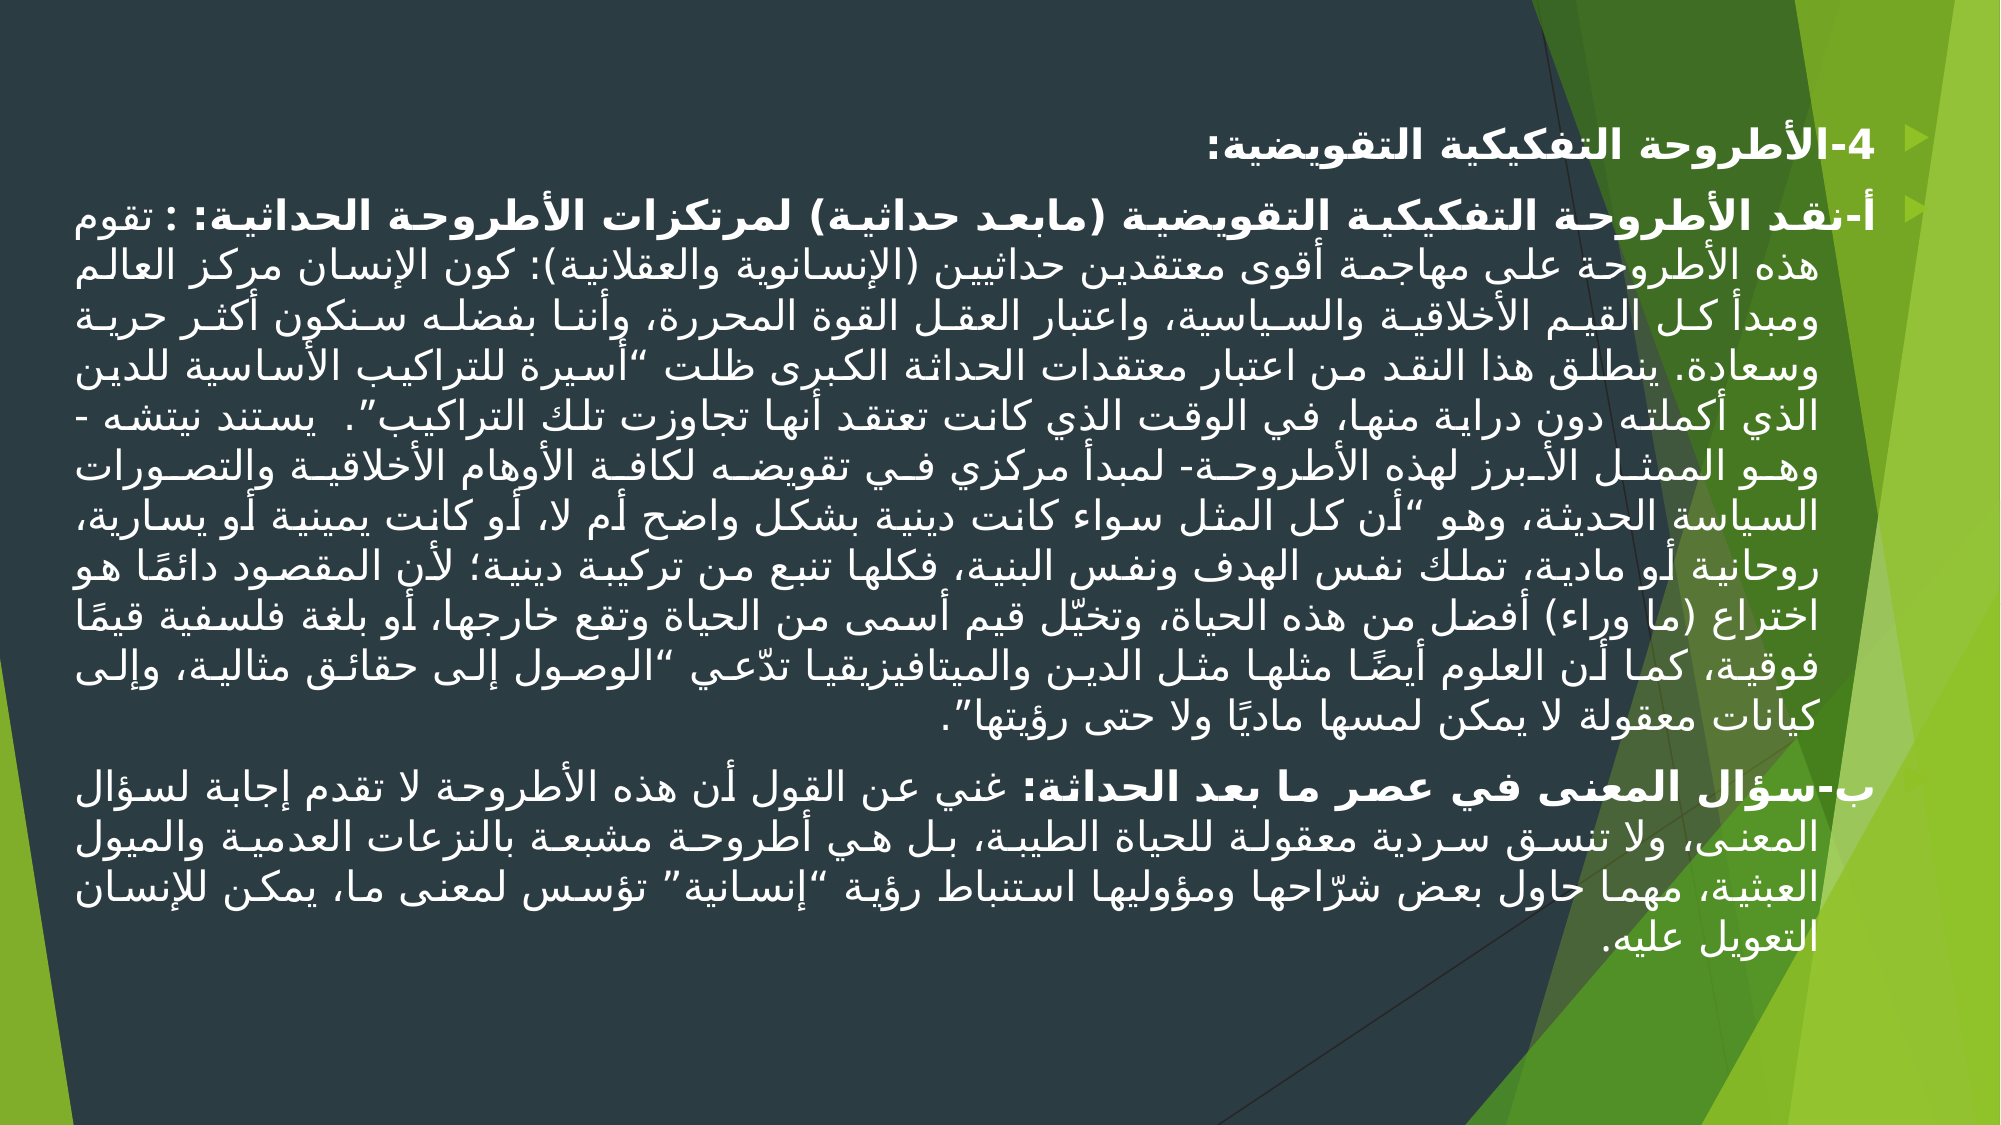

# 4-الأطروحة التفكيكية التقويضية:
أ-نقد الأطروحة التفكيكية التقويضية (مابعد حداثية) لمرتكزات الأطروحة الحداثية: : تقوم هذه الأطروحة على مهاجمة أقوى معتقدين حداثيين (الإنسانوية والعقلانية): كون الإنسان مركز العالم ومبدأ كل القيم الأخلاقية والسياسية، واعتبار العقل القوة المحررة، وأننا بفضله سنكون أكثر حرية وسعادة. ينطلق هذا النقد من اعتبار معتقدات الحداثة الكبرى ظلت “أسيرة للتراكيب الأساسية للدين الذي أكملته دون دراية منها، في الوقت الذي كانت تعتقد أنها تجاوزت تلك التراكيب”. يستند نيتشه -وهو الممثل الأبرز لهذه الأطروحة- لمبدأ مركزي في تقويضه لكافة الأوهام الأخلاقية والتصورات السياسة الحديثة، وهو “أن كل المثل سواء كانت دينية بشكل واضح أم لا، أو كانت يمينية أو يسارية، روحانية أو مادية، تملك نفس الهدف ونفس البنية، فكلها تنبع من تركيبة دينية؛ لأن المقصود دائمًا هو اختراع (ما وراء) أفضل من هذه الحياة، وتخيّل قيم أسمى من الحياة وتقع خارجها، أو بلغة فلسفية قيمًا فوقية، كما أن العلوم أيضًا مثلها مثل الدين والميتافيزيقيا تدّعي “الوصول إلى حقائق مثالية، وإلى كيانات معقولة لا يمكن لمسها ماديًا ولا حتى رؤيتها”.
ب-سؤال المعنى في عصر ما بعد الحداثة: غني عن القول أن هذه الأطروحة لا تقدم إجابة لسؤال المعنى، ولا تنسق سردية معقولة للحياة الطيبة، بل هي أطروحة مشبعة بالنزعات العدمية والميول العبثية، مهما حاول بعض شرّاحها ومؤوليها استنباط رؤية “إنسانية” تؤسس لمعنى ما، يمكن للإنسان التعويل عليه.